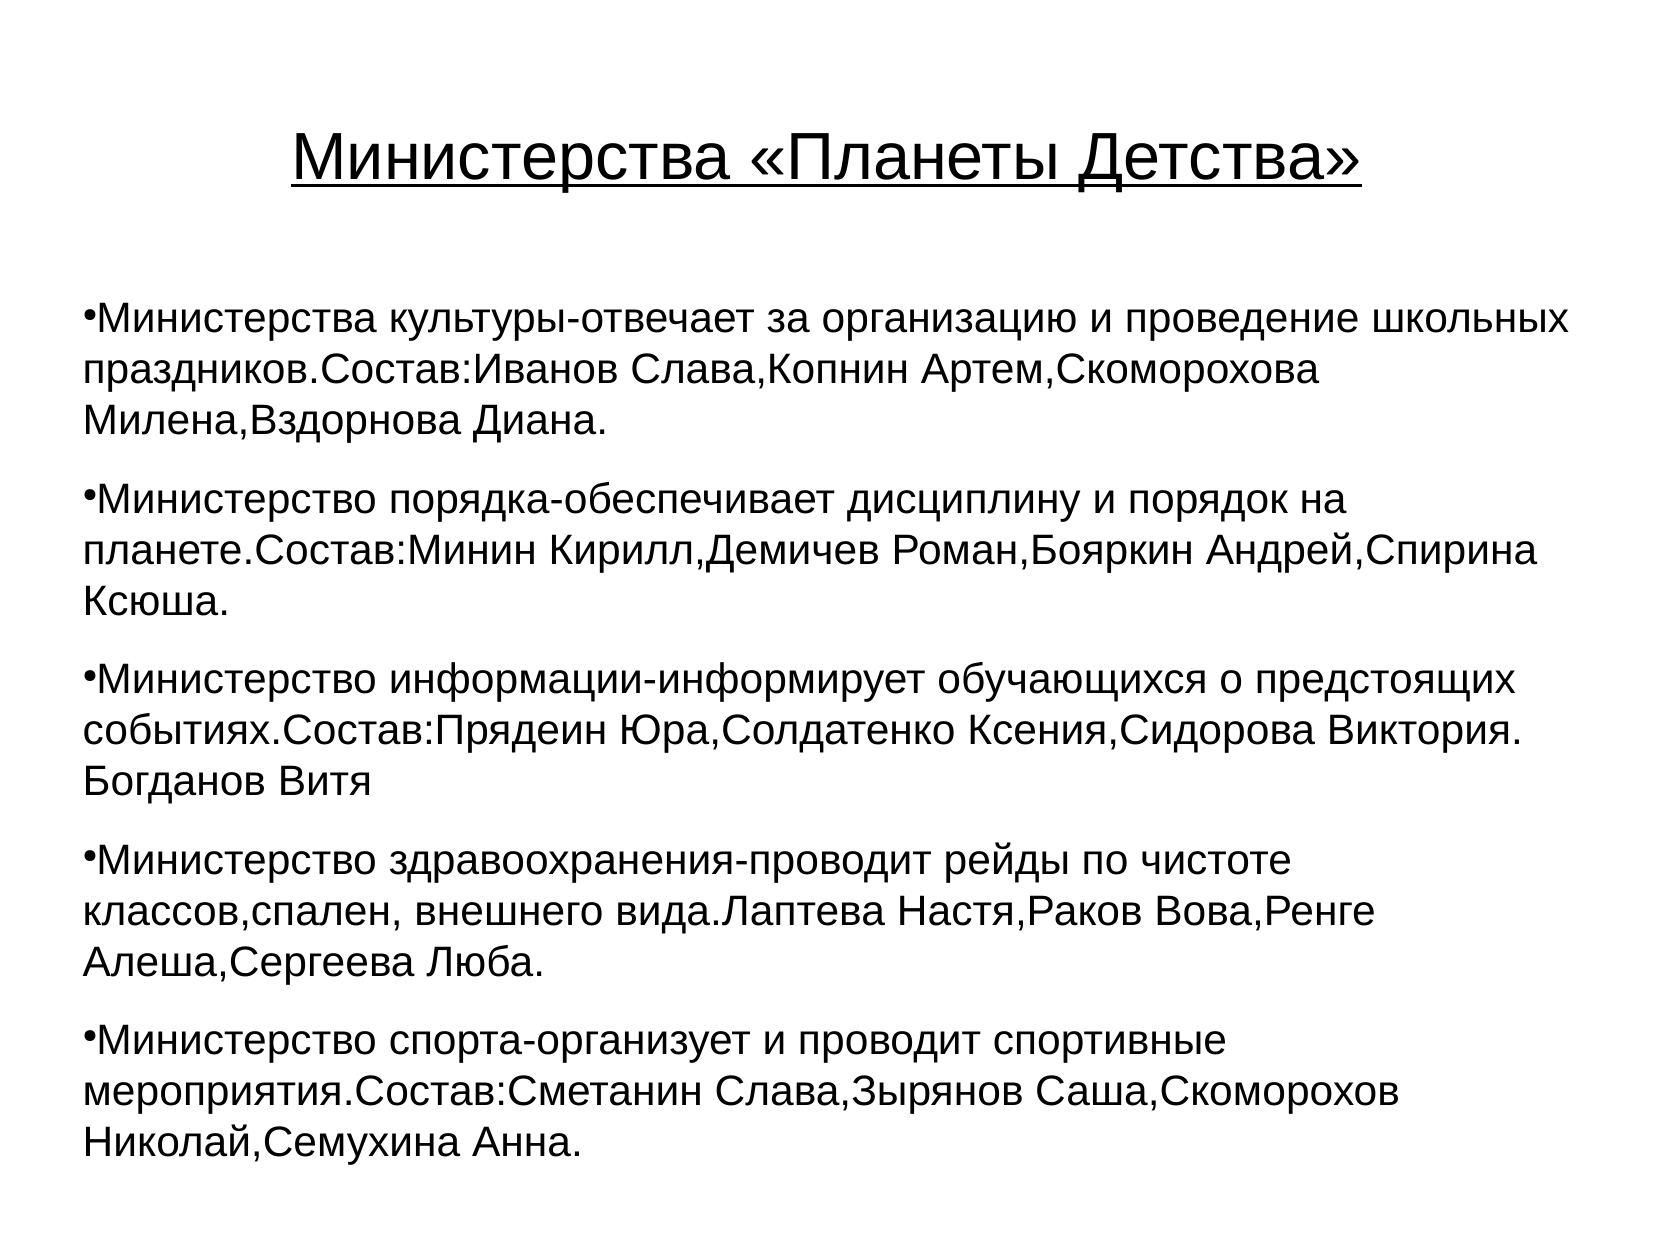

# Министерства «Планеты Детства»
Министерства культуры-отвечает за организацию и проведение школьных праздников.Состав:Иванов Слава,Копнин Артем,Скоморохова Милена,Вздорнова Диана.
Министерство порядка-обеспечивает дисциплину и порядок на планете.Состав:Минин Кирилл,Демичев Роман,Бояркин Андрей,Спирина Ксюша.
Министерство информации-информирует обучающихся о предстоящих событиях.Состав:Прядеин Юра,Солдатенко Ксения,Сидорова Виктория. Богданов Витя
Министерство здравоохранения-проводит рейды по чистоте классов,спален, внешнего вида.Лаптева Настя,Раков Вова,Ренге Алеша,Сергеева Люба.
Министерство спорта-организует и проводит спортивные мероприятия.Состав:Сметанин Слава,Зырянов Саша,Скоморохов Николай,Семухина Анна.